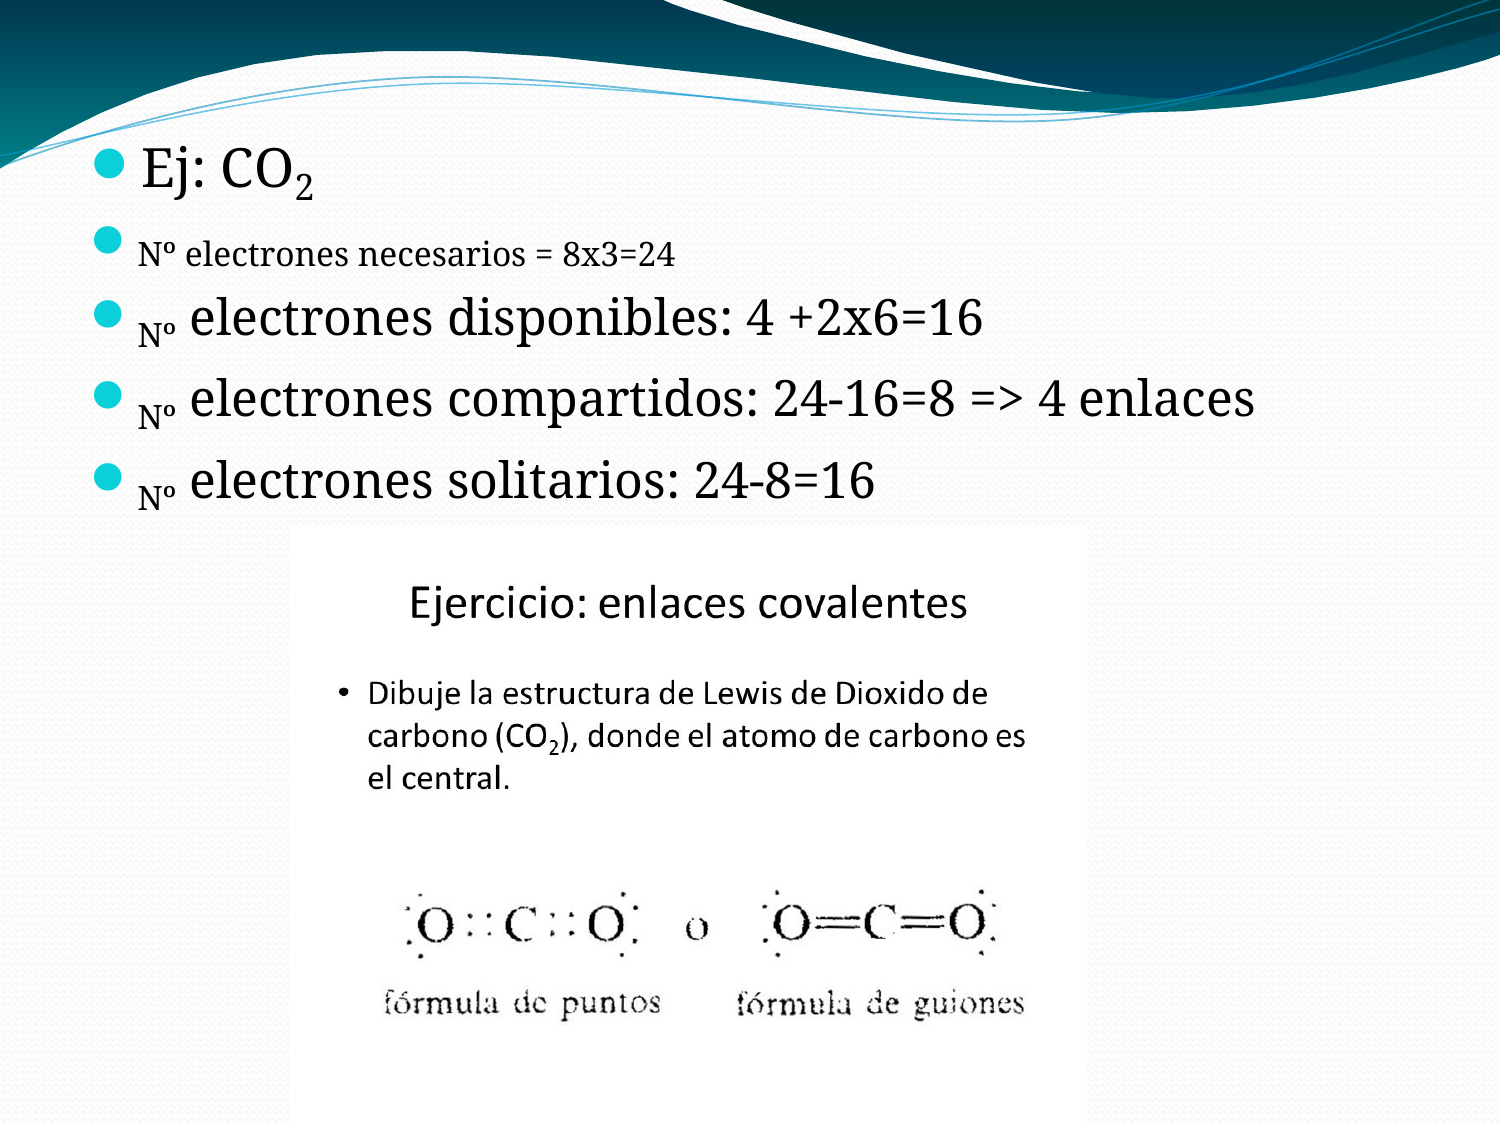

# Ej: CO2
Nº electrones necesarios = 8x3=24
Nº electrones disponibles: 4 +2x6=16
Nº electrones compartidos: 24-16=8 => 4 enlaces
Nº electrones solitarios: 24-8=16